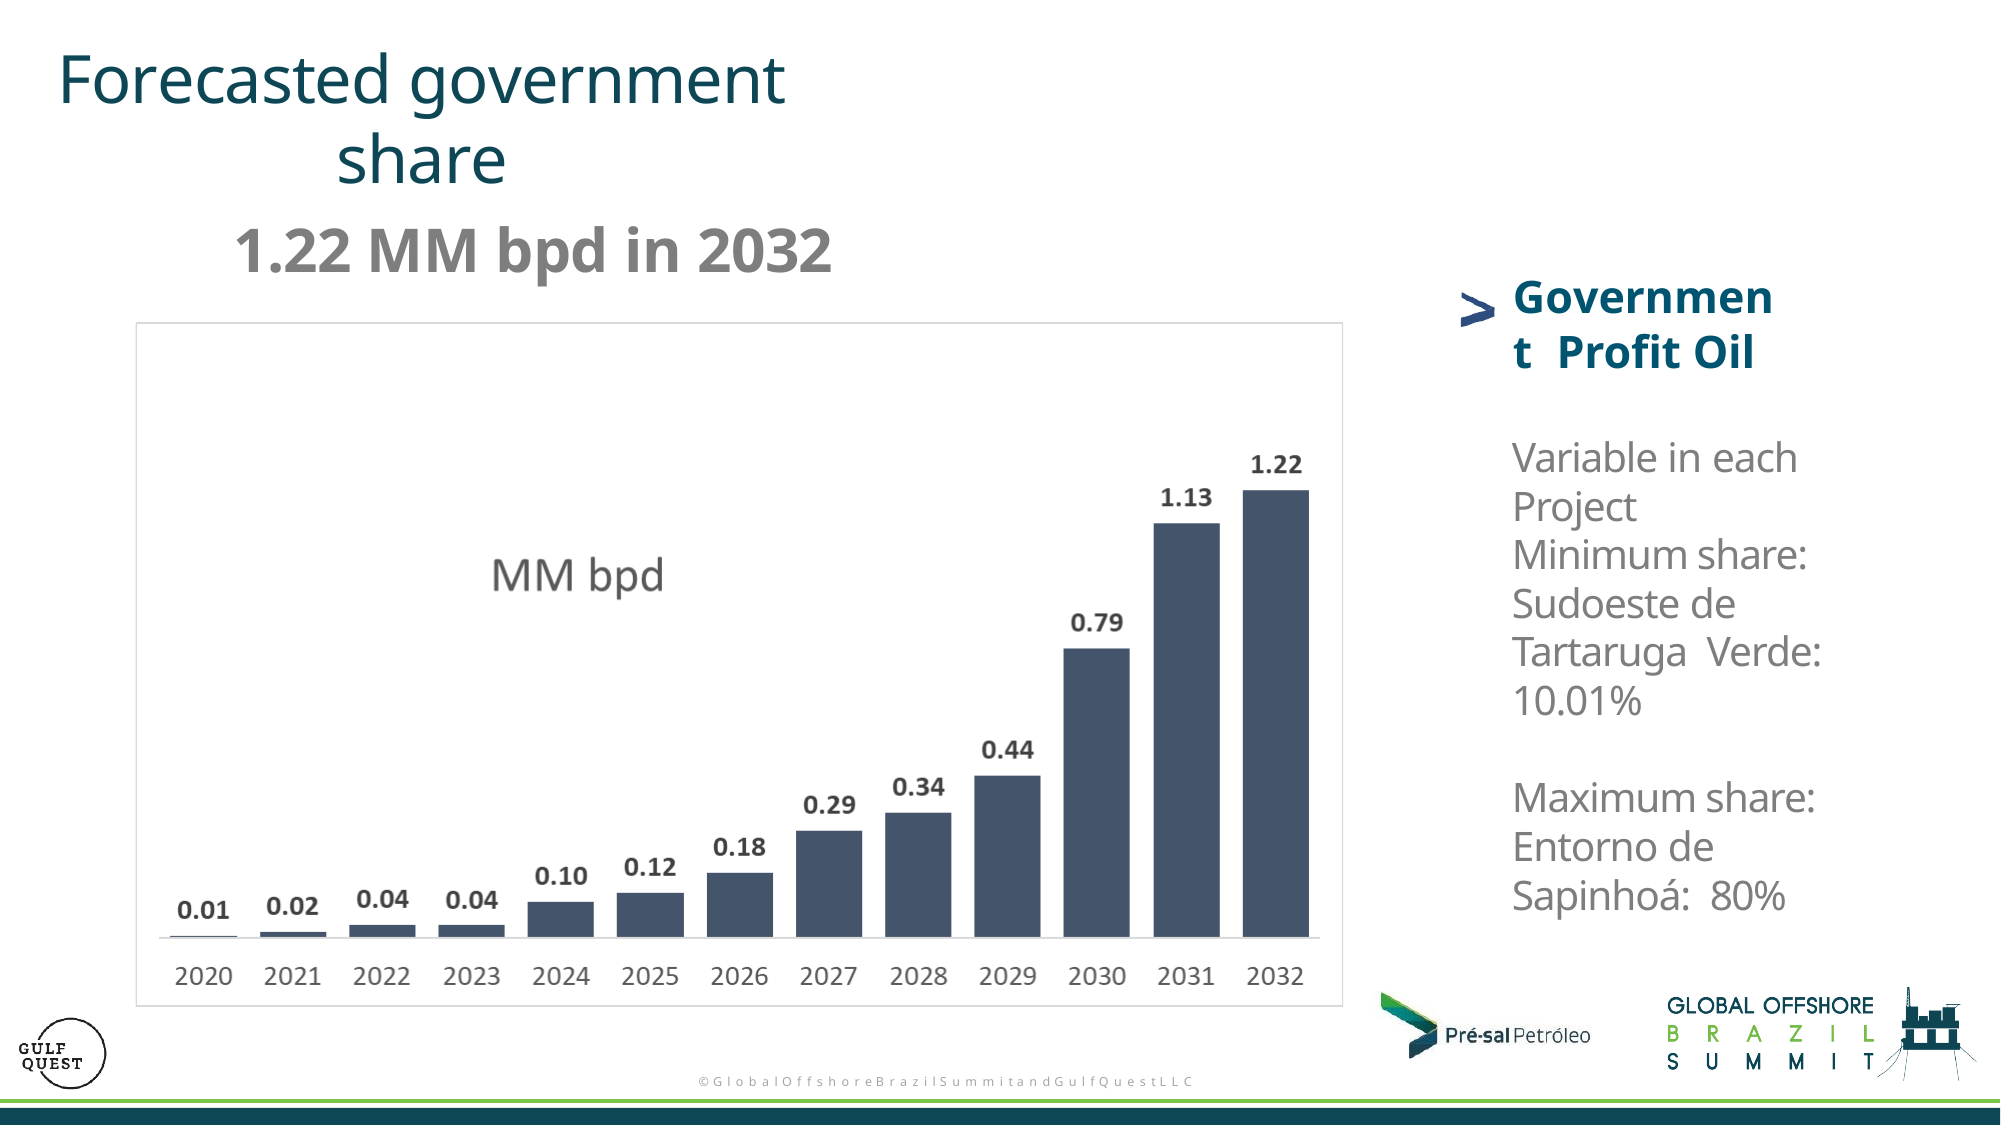

# Forecasted government share
1.22 MM bpd in 2032
Government Profit Oil
Variable in each Project
Minimum share: Sudoeste de Tartaruga Verde: 10.01%
Maximum share: Entorno de Sapinhoá: 80%
© G l o b a l O f f s h o r e B r a z i l S u m m i t a n d G u l f Q u e s t L L C
Offshore Oil & Gas Brazil Summit 2019